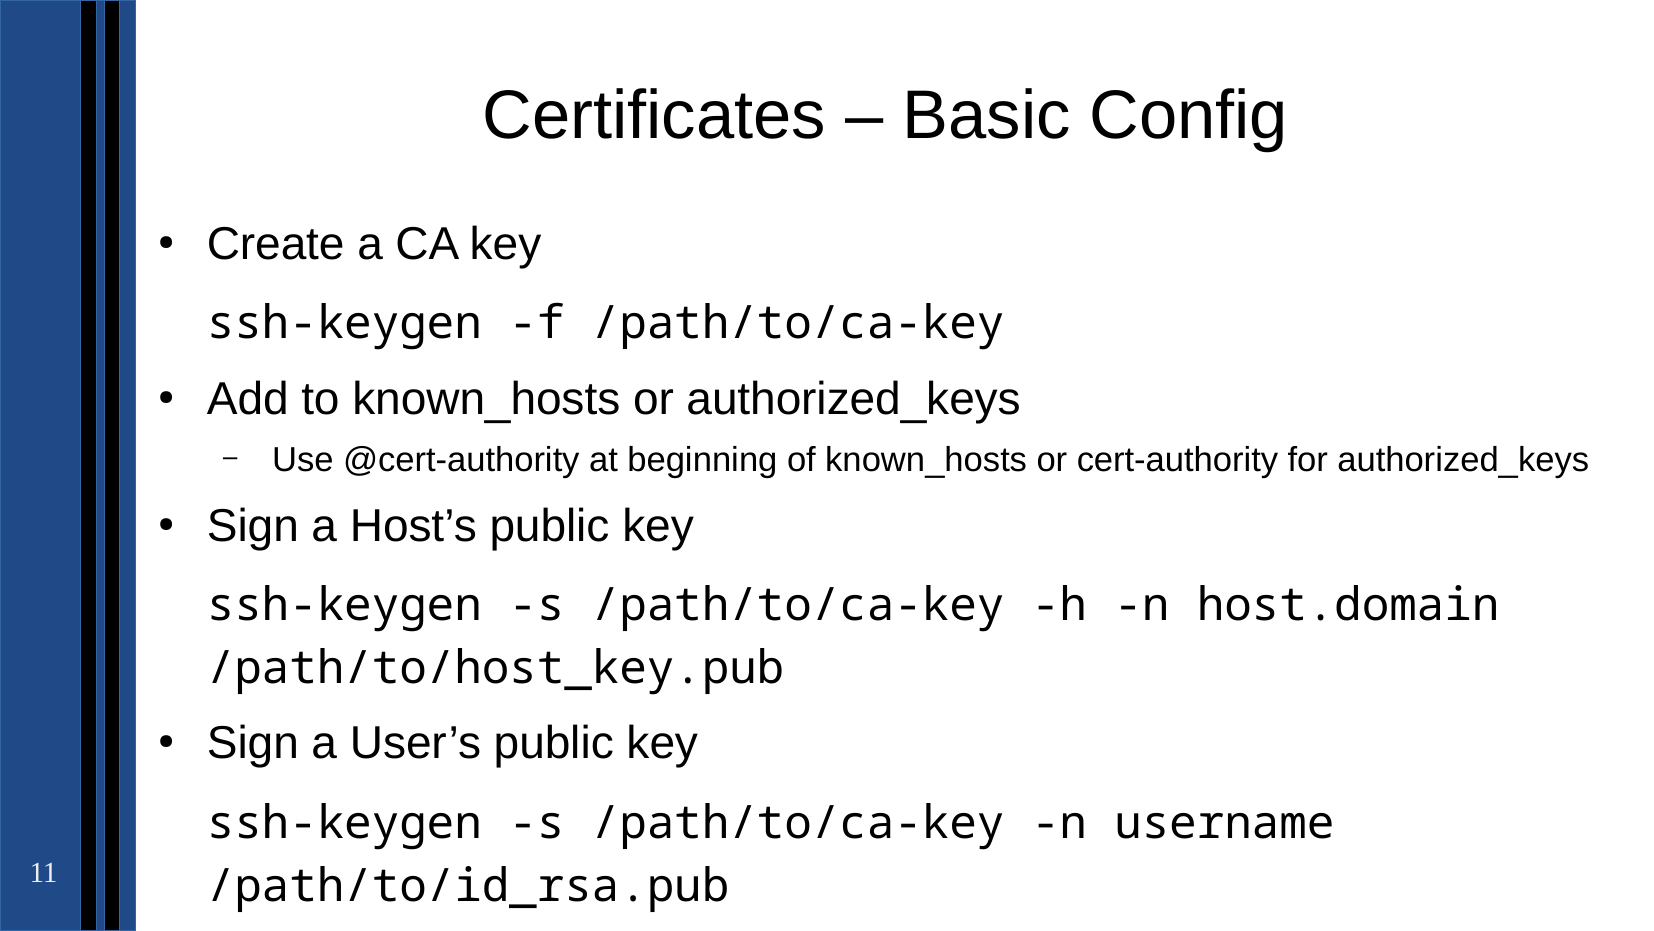

# Certificates – Basic Config
Create a CA key
ssh-keygen -f /path/to/ca-key
Add to known_hosts or authorized_keys
Use @cert-authority at beginning of known_hosts or cert-authority for authorized_keys
Sign a Host’s public key
ssh-keygen -s /path/to/ca-key -h -n host.domain /path/to/host_key.pub
Sign a User’s public key
ssh-keygen -s /path/to/ca-key -n username /path/to/id_rsa.pub
11